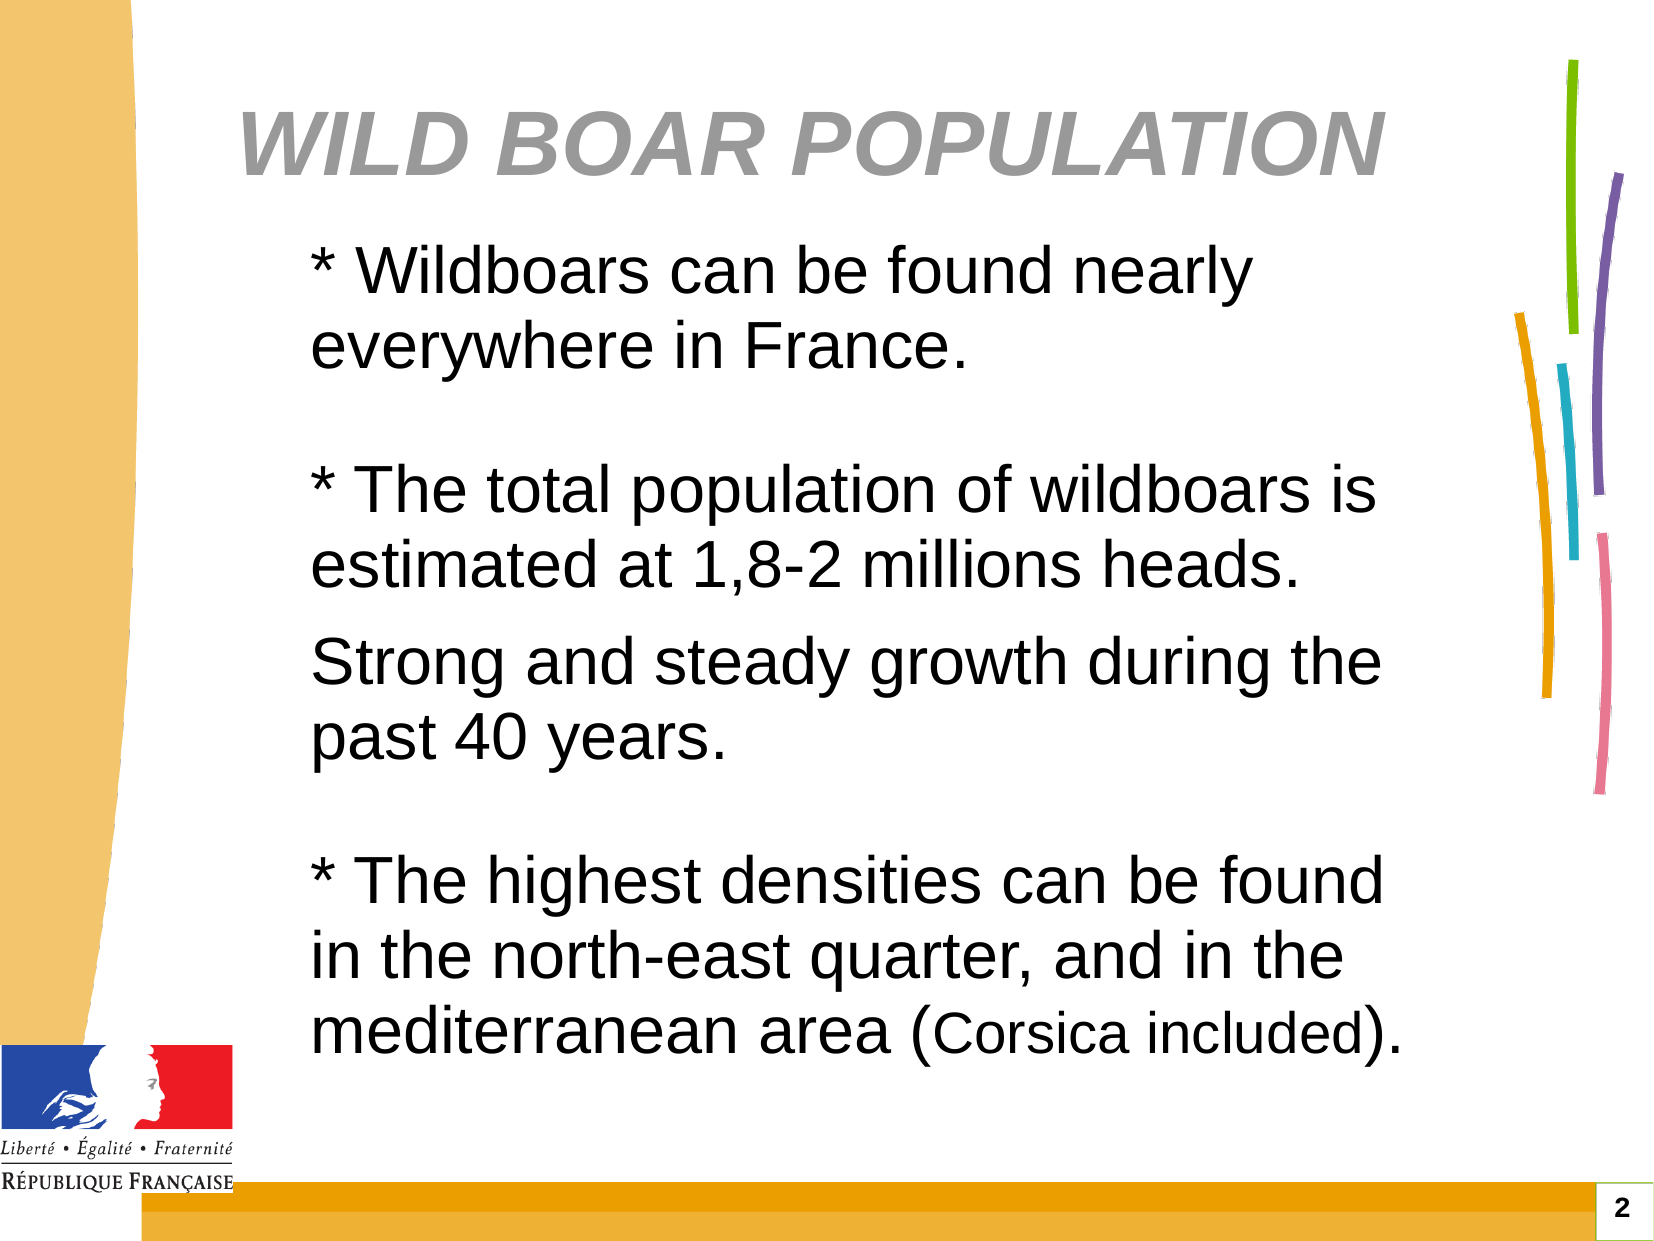

# WILD BOAR POPULATION
* Wildboars can be found nearly everywhere in France.
* The total population of wildboars is estimated at 1,8-2 millions heads.
Strong and steady growth during the past 40 years.
* The highest densities can be found in the north-east quarter, and in the mediterranean area (Corsica included).
2